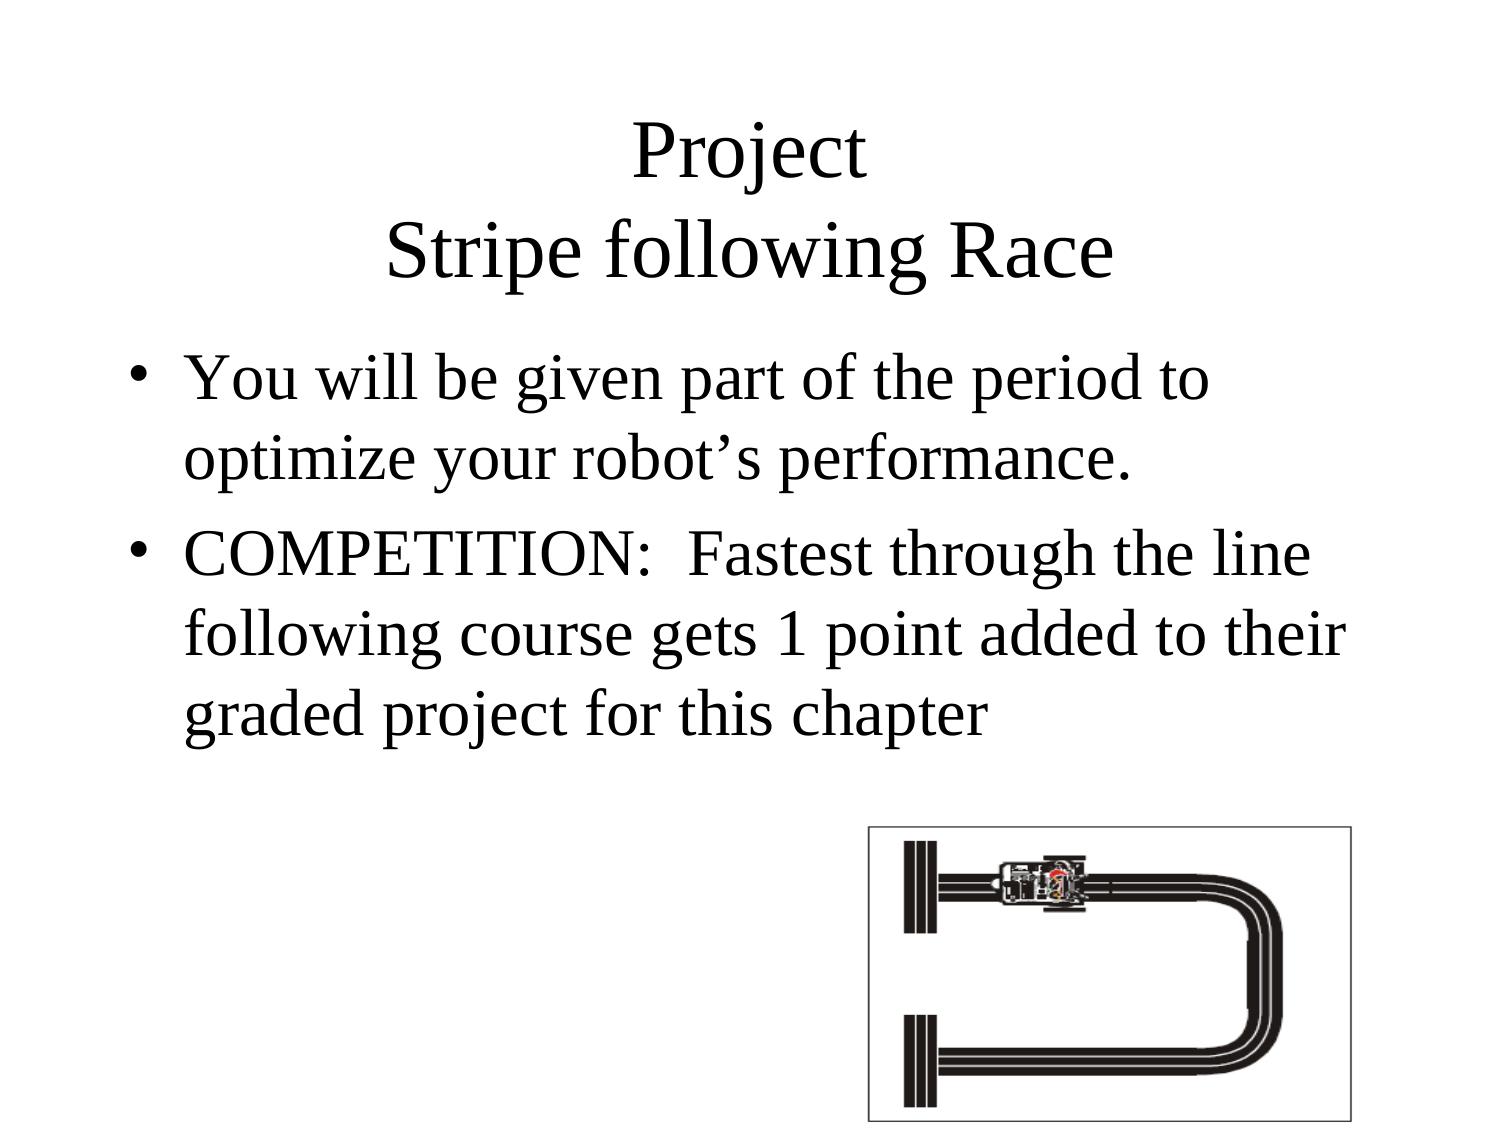

# Project Stripe following Race
You will be given part of the period to optimize your robot’s performance.
COMPETITION: Fastest through the line following course gets 1 point added to their graded project for this chapter